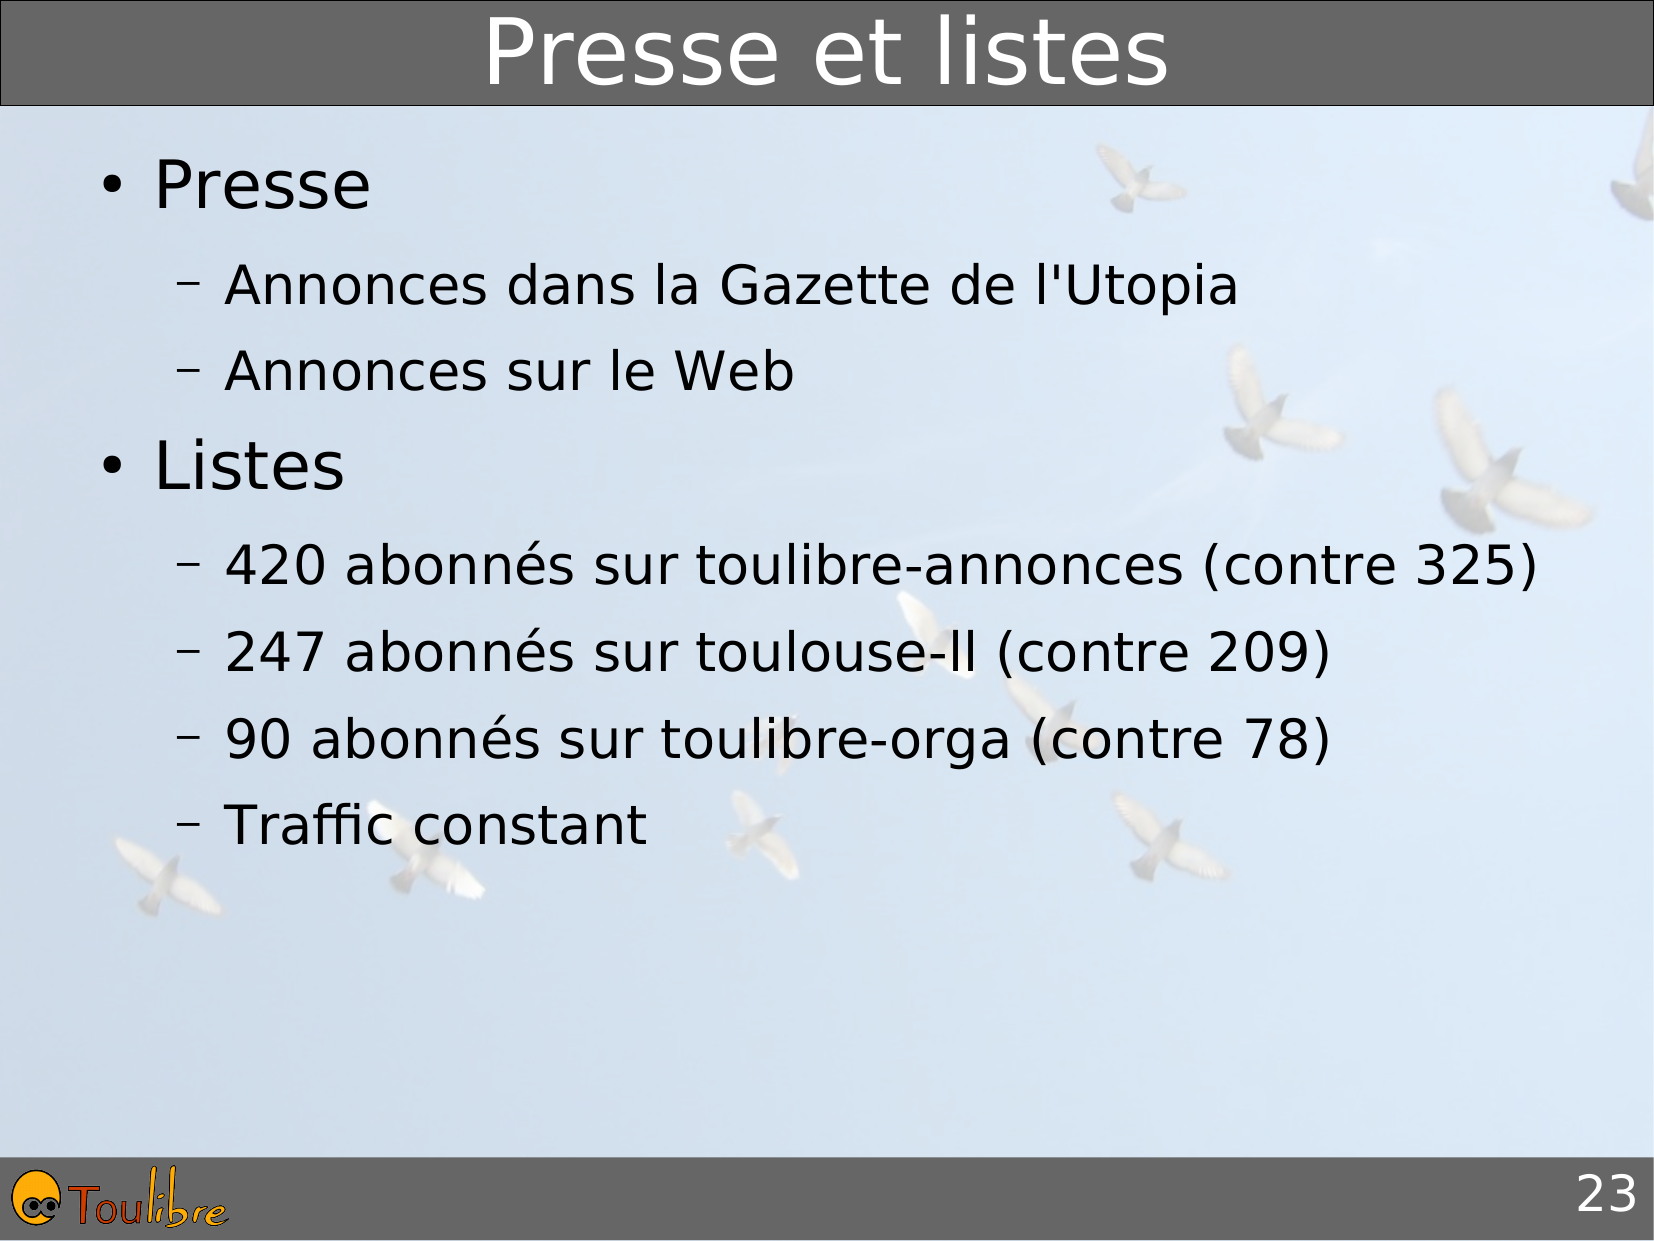

# Presse et listes
Presse
Annonces dans la Gazette de l'Utopia
Annonces sur le Web
Listes
420 abonnés sur toulibre-annonces (contre 325)
247 abonnés sur toulouse-ll (contre 209)
90 abonnés sur toulibre-orga (contre 78)
Traffic constant